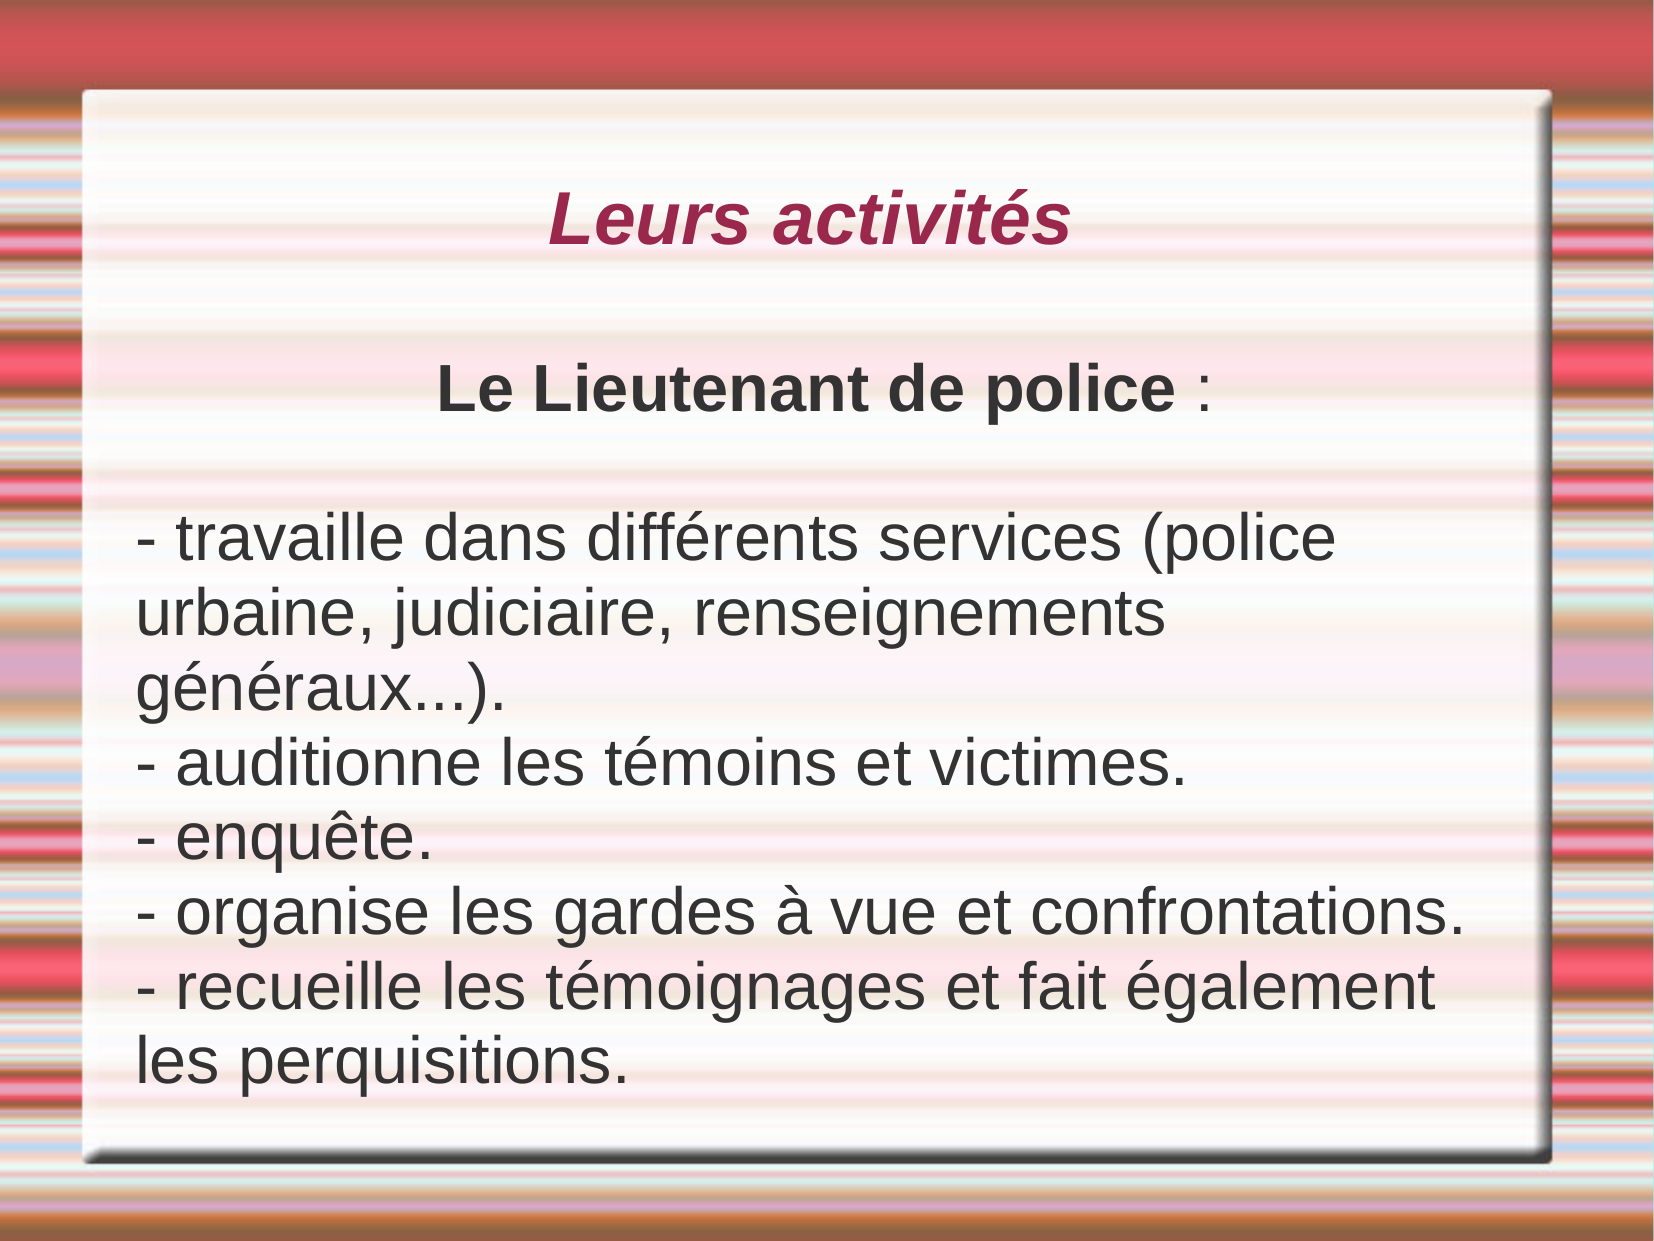

# Leurs activités
Le Lieutenant de police :
- travaille dans différents services (police urbaine, judiciaire, renseignements généraux...).
- auditionne les témoins et victimes.
- enquête.
- organise les gardes à vue et confrontations.
- recueille les témoignages et fait également les perquisitions.